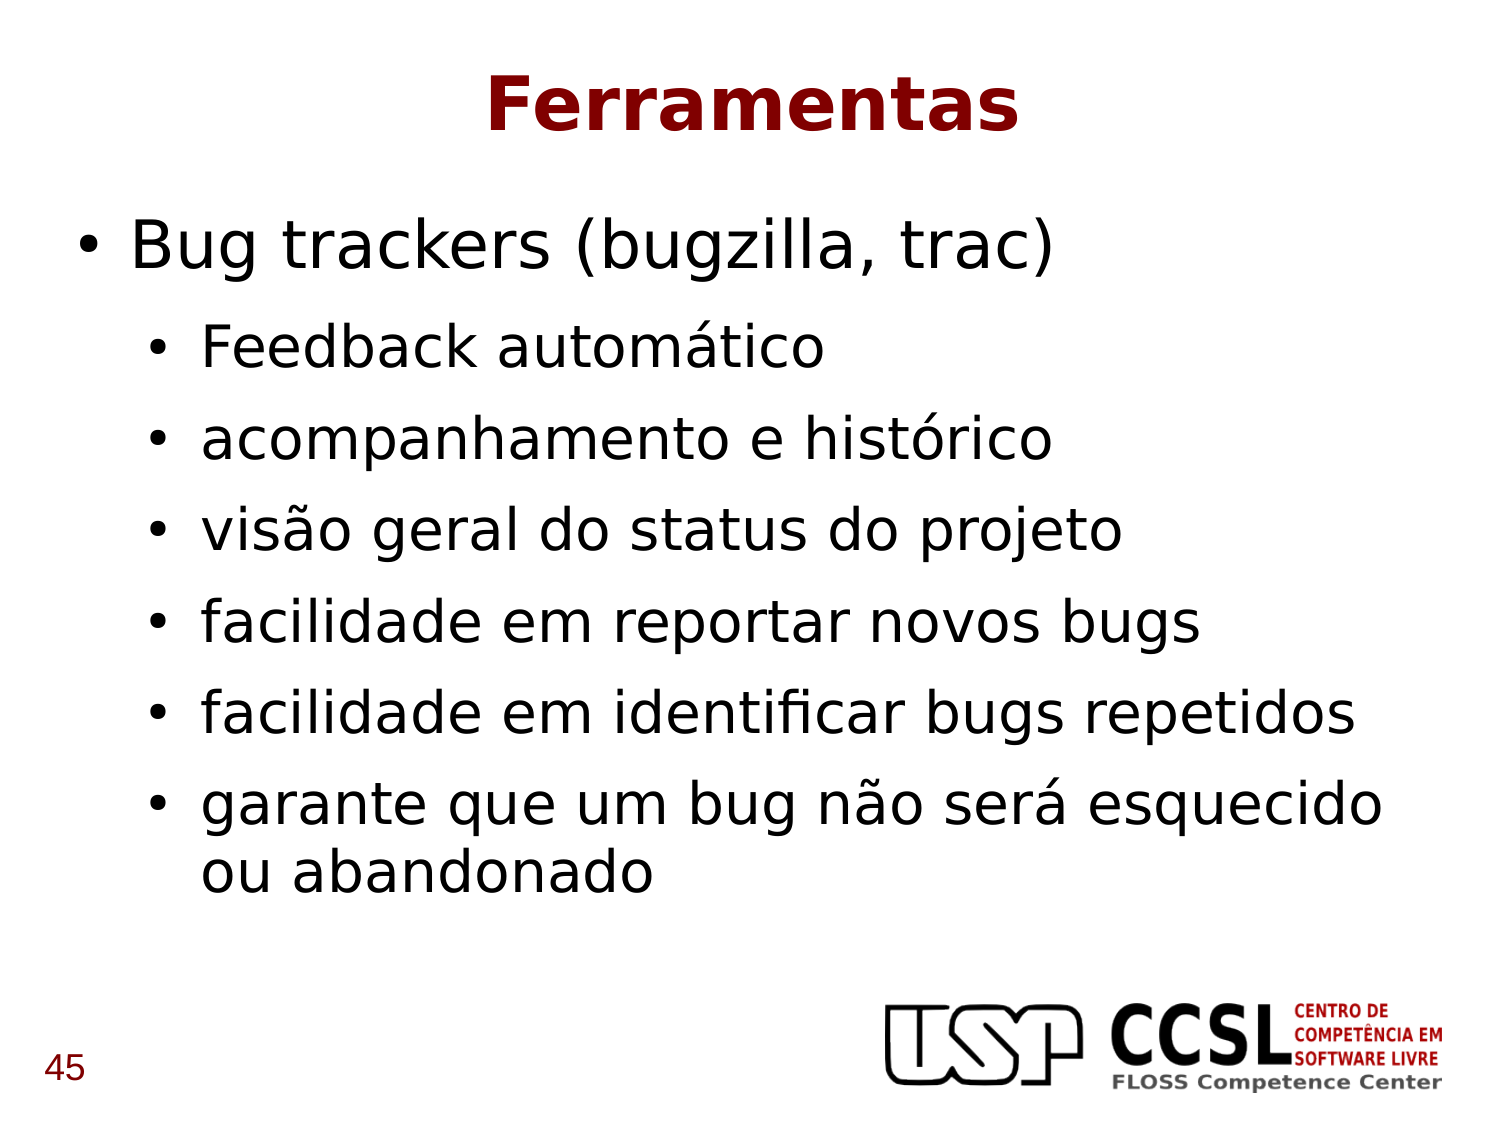

# Ferramentas
Bug trackers (bugzilla, trac)
Feedback automático
acompanhamento e histórico
visão geral do status do projeto
facilidade em reportar novos bugs
facilidade em identificar bugs repetidos
garante que um bug não será esquecido ou abandonado